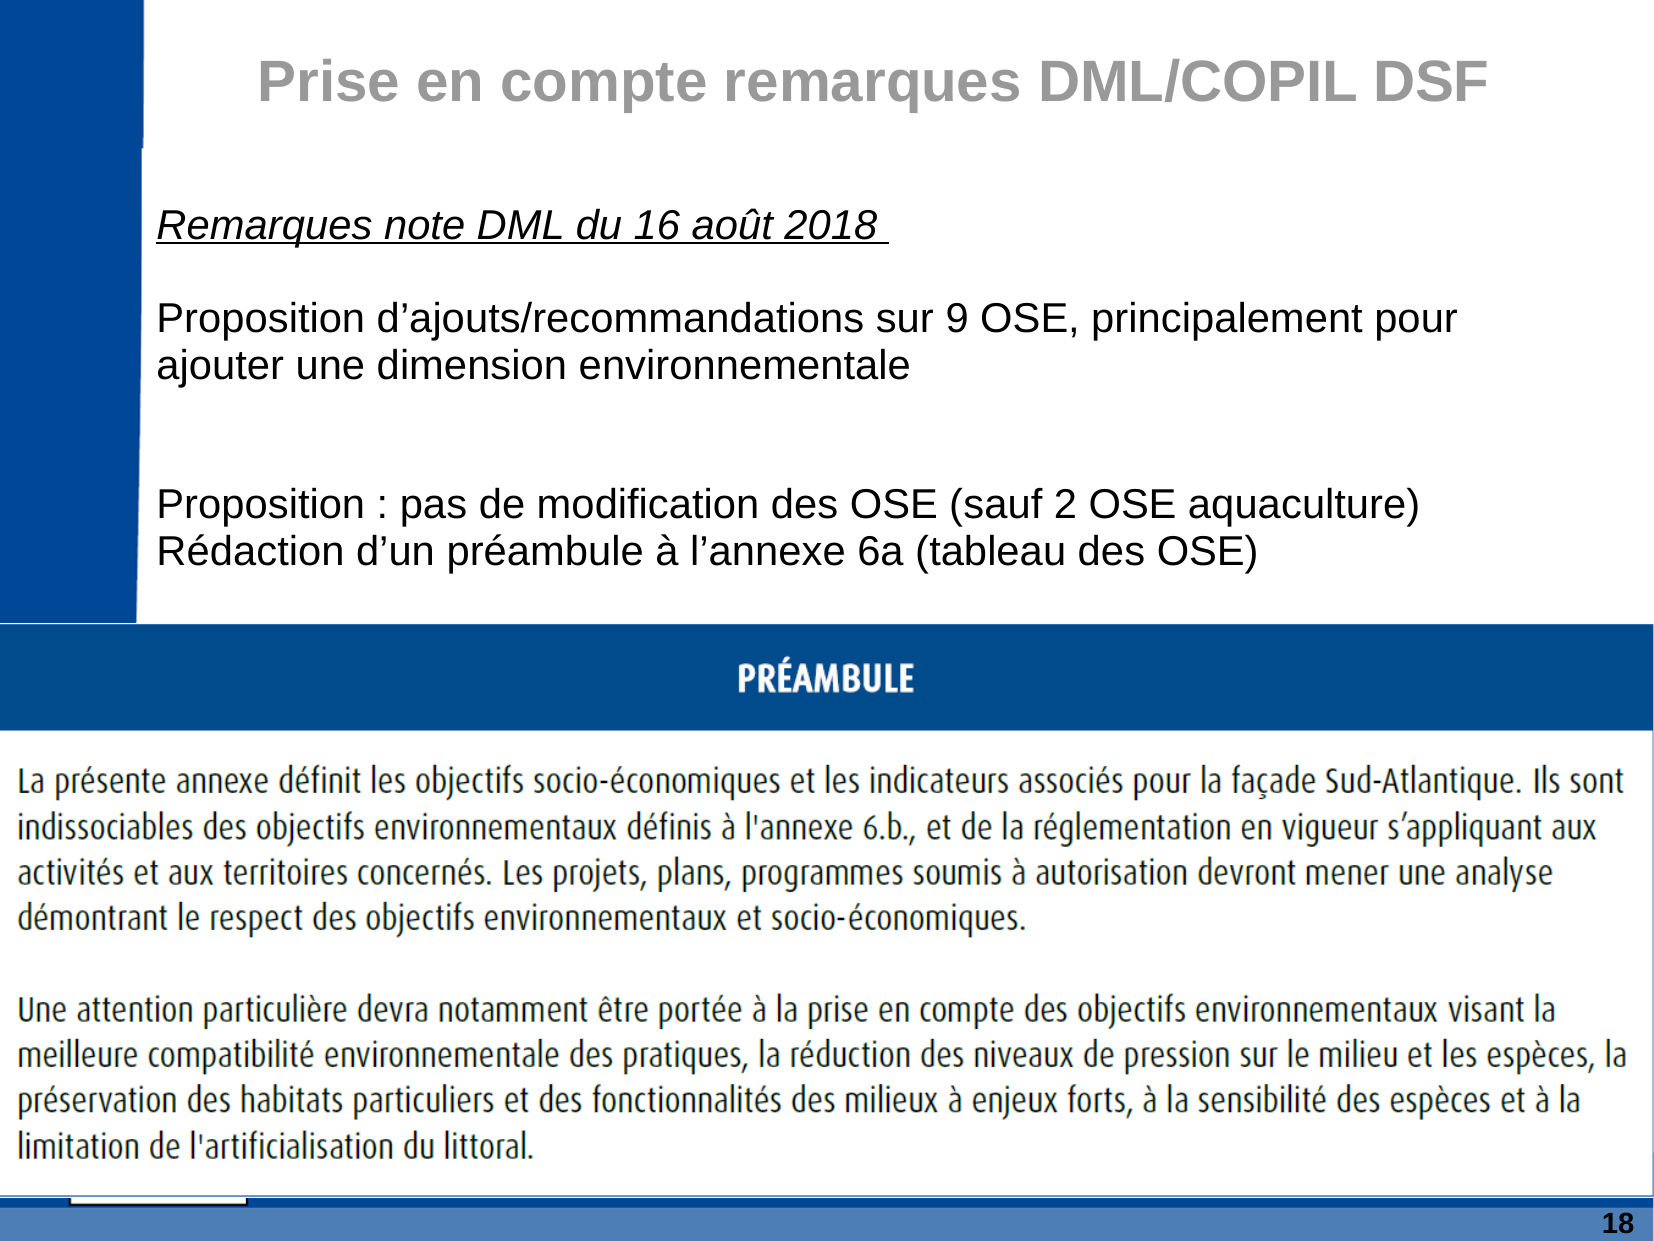

Prise en compte remarques DML/COPIL DSF
Remarques note DML du 16 août 2018
Proposition d’ajouts/recommandations sur 9 OSE, principalement pour ajouter une dimension environnementale
Proposition : pas de modification des OSE (sauf 2 OSE aquaculture)
Rédaction d’un préambule à l’annexe 6a (tableau des OSE)